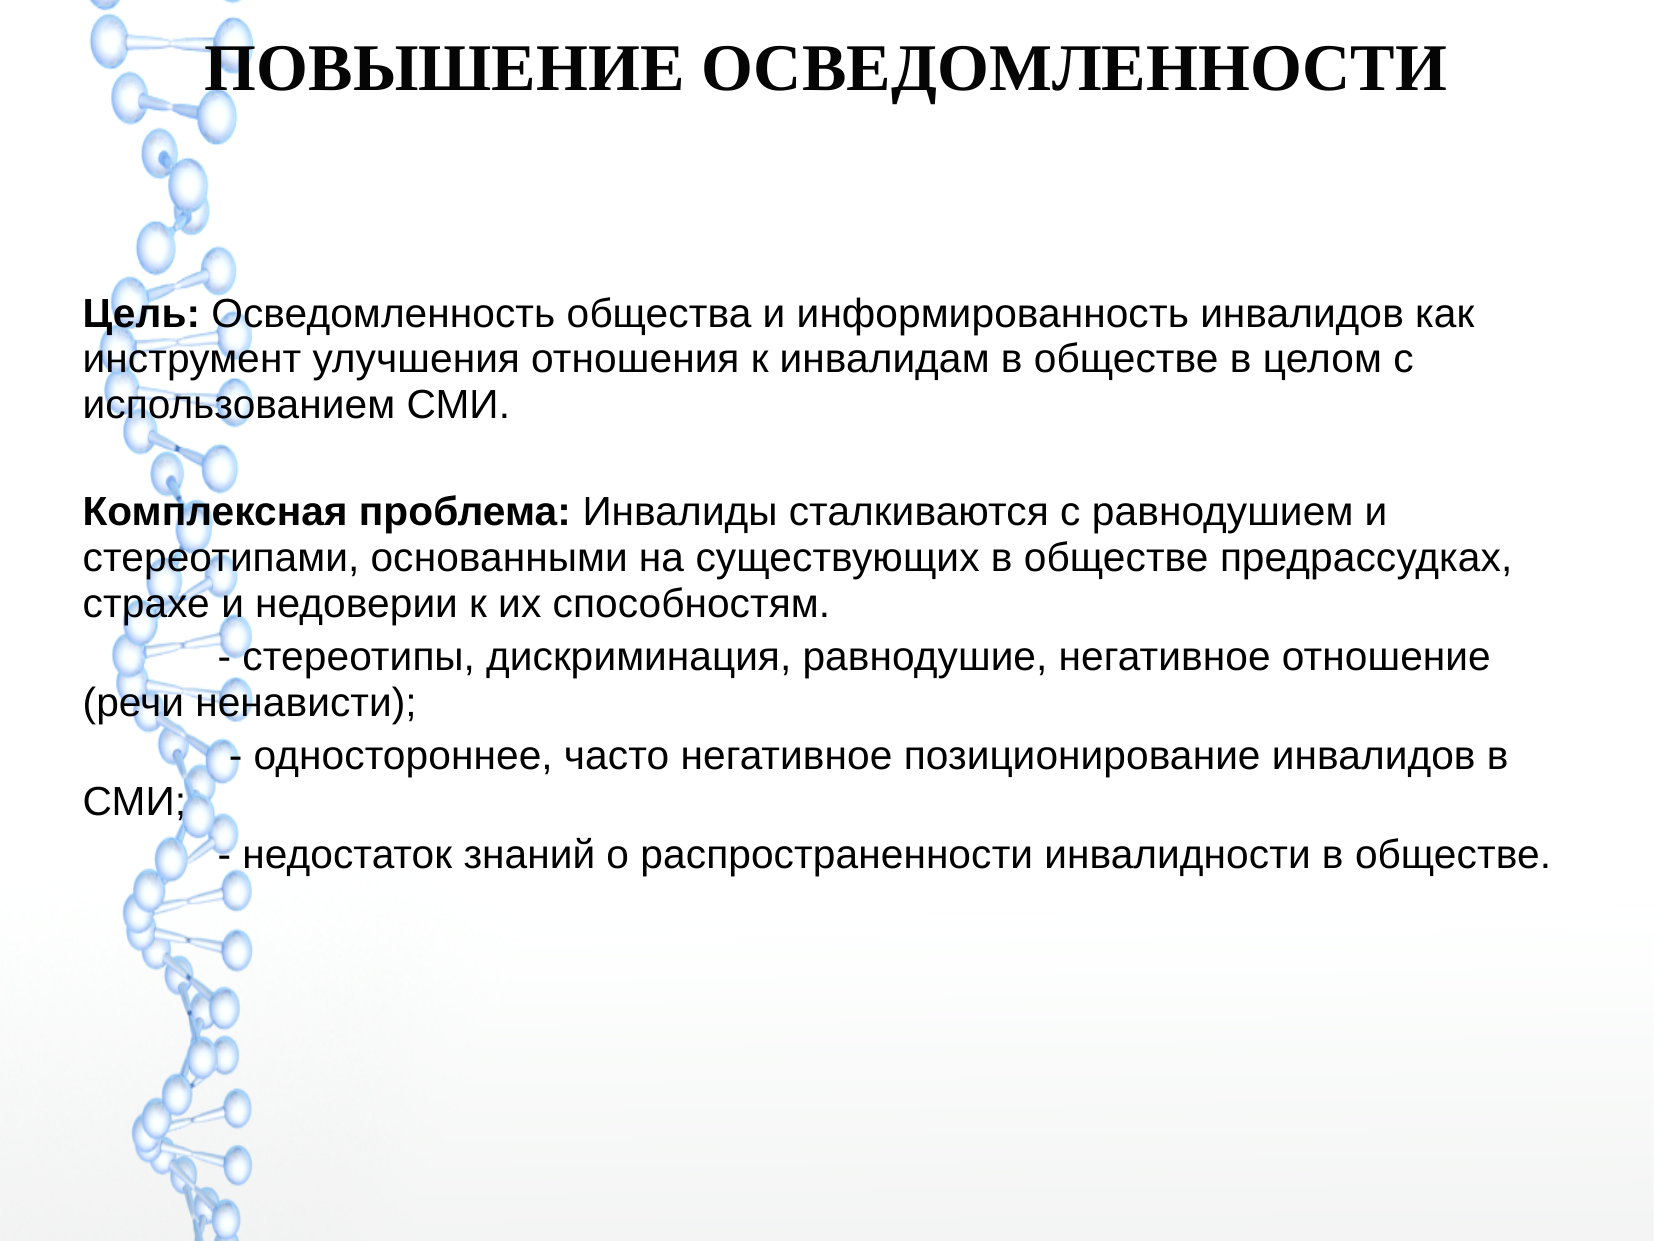

# ПОВЫШЕНИЕ ОСВЕДОМЛЕННОСТИ
Цель: Осведомленность общества и информированность инвалидов как инструмент улучшения отношения к инвалидам в обществе в целом с использованием СМИ.
Комплексная проблема: Инвалиды сталкиваются с равнодушием и стереотипами, основанными на существующих в обществе предрассудках, страхе и недоверии к их способностям.
 - стереотипы, дискриминация, равнодушие, негативное отношение (речи ненависти);
 - одностороннее, часто негативное позиционирование инвалидов в СМИ;
 - недостаток знаний о распространенности инвалидности в обществе.